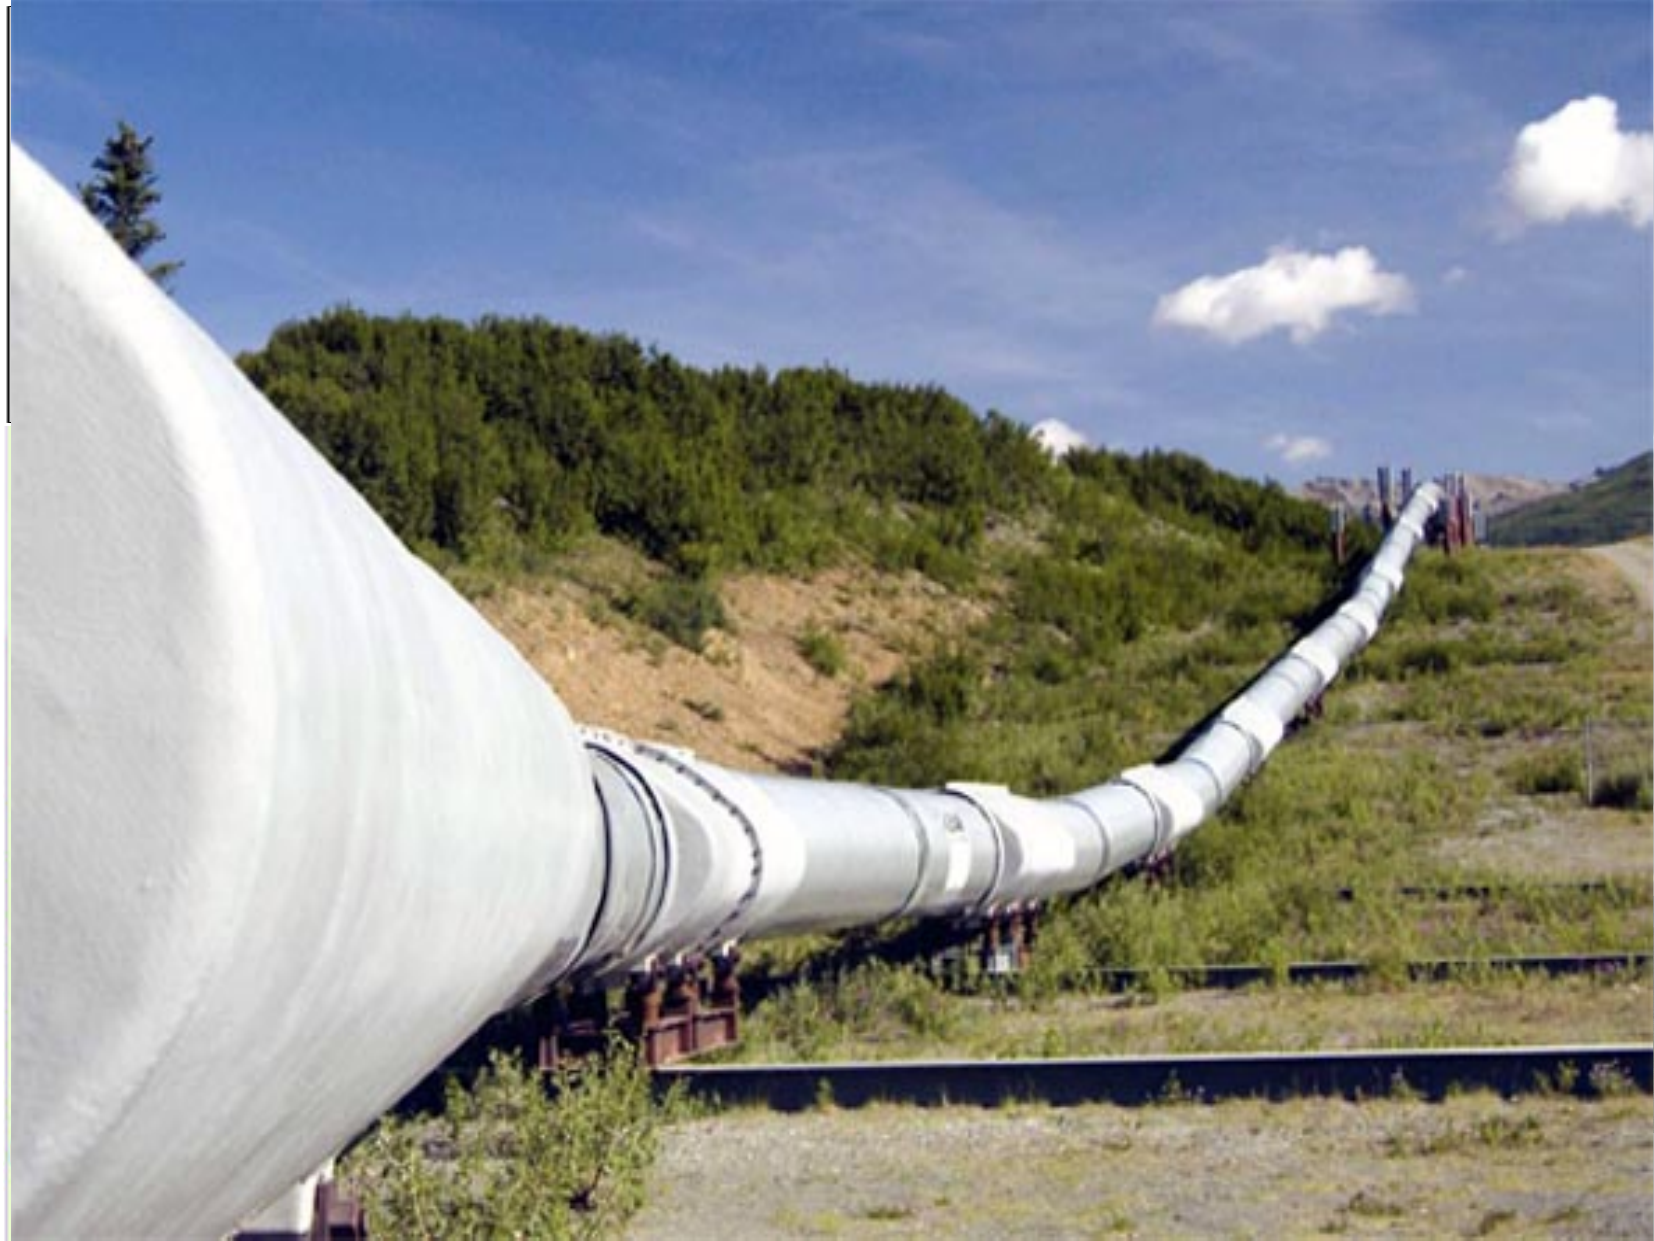

El refinado: El petróleo en crudo necesita de un proceso de refinado para poder
 extraer los diferentes productos
Petroleros
Metaneros
El transporte
Gaseoductos
Oleoductos